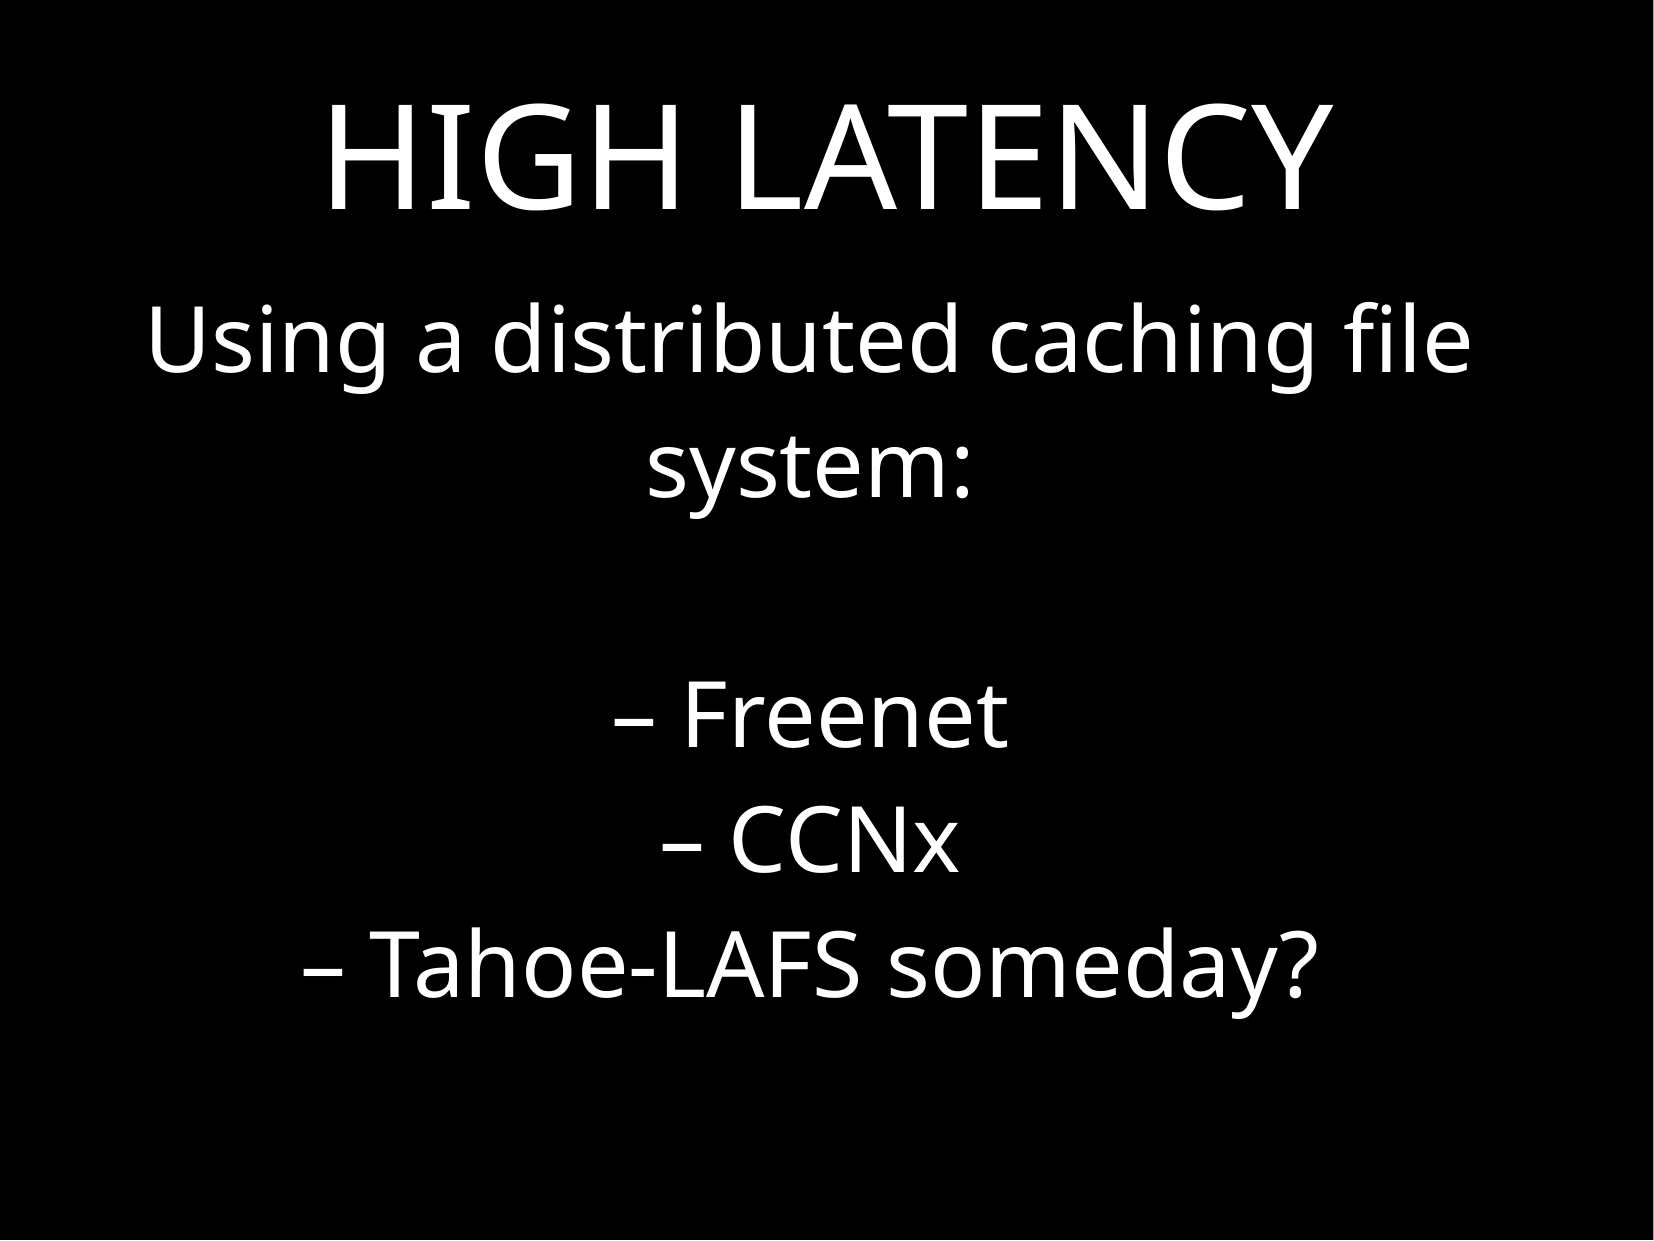

# HIGH LATENCY
Using a distributed caching file system:
– Freenet
– CCNx
– Tahoe-LAFS someday?